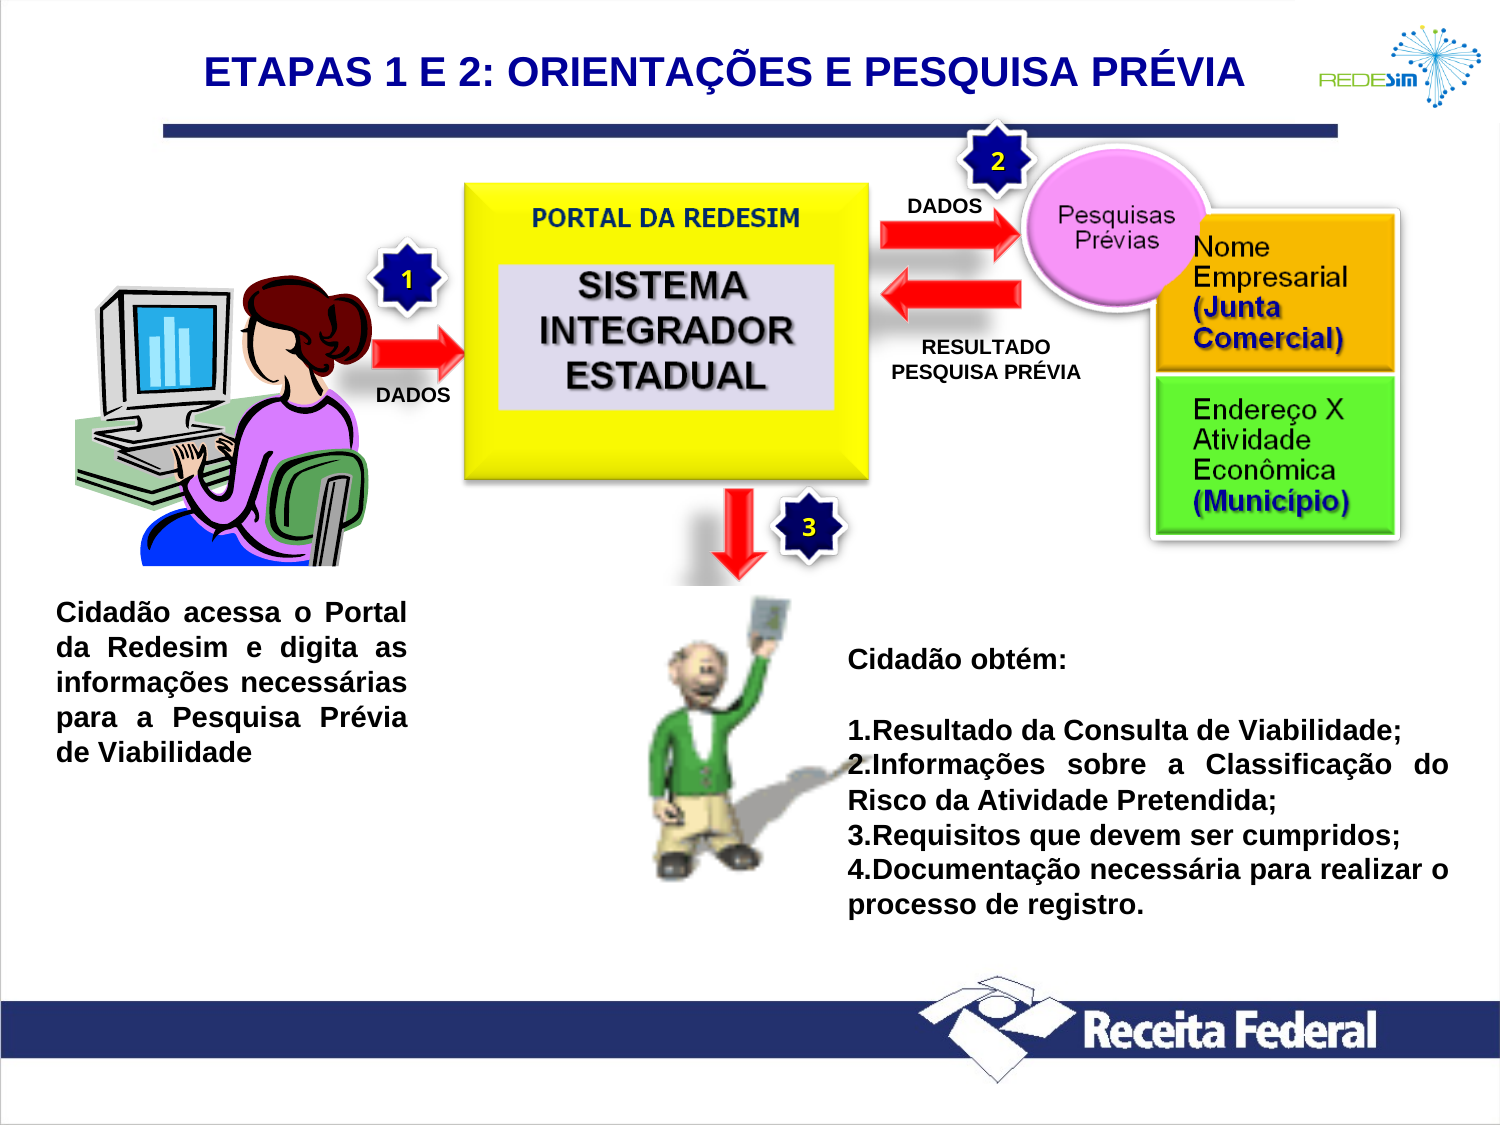

ETAPAS 1 E 2: ORIENTAÇÕES E PESQUISA PRÉVIA
2
DADOS
1
RESULTADO
PESQUISA PRÉVIA
DADOS
3
Cidadão acessa o Portal da Redesim e digita as informações necessárias para a Pesquisa Prévia de Viabilidade
Cidadão obtém:
Resultado da Consulta de Viabilidade;
Informações sobre a Classificação do Risco da Atividade Pretendida;
Requisitos que devem ser cumpridos;
Documentação necessária para realizar o processo de registro.